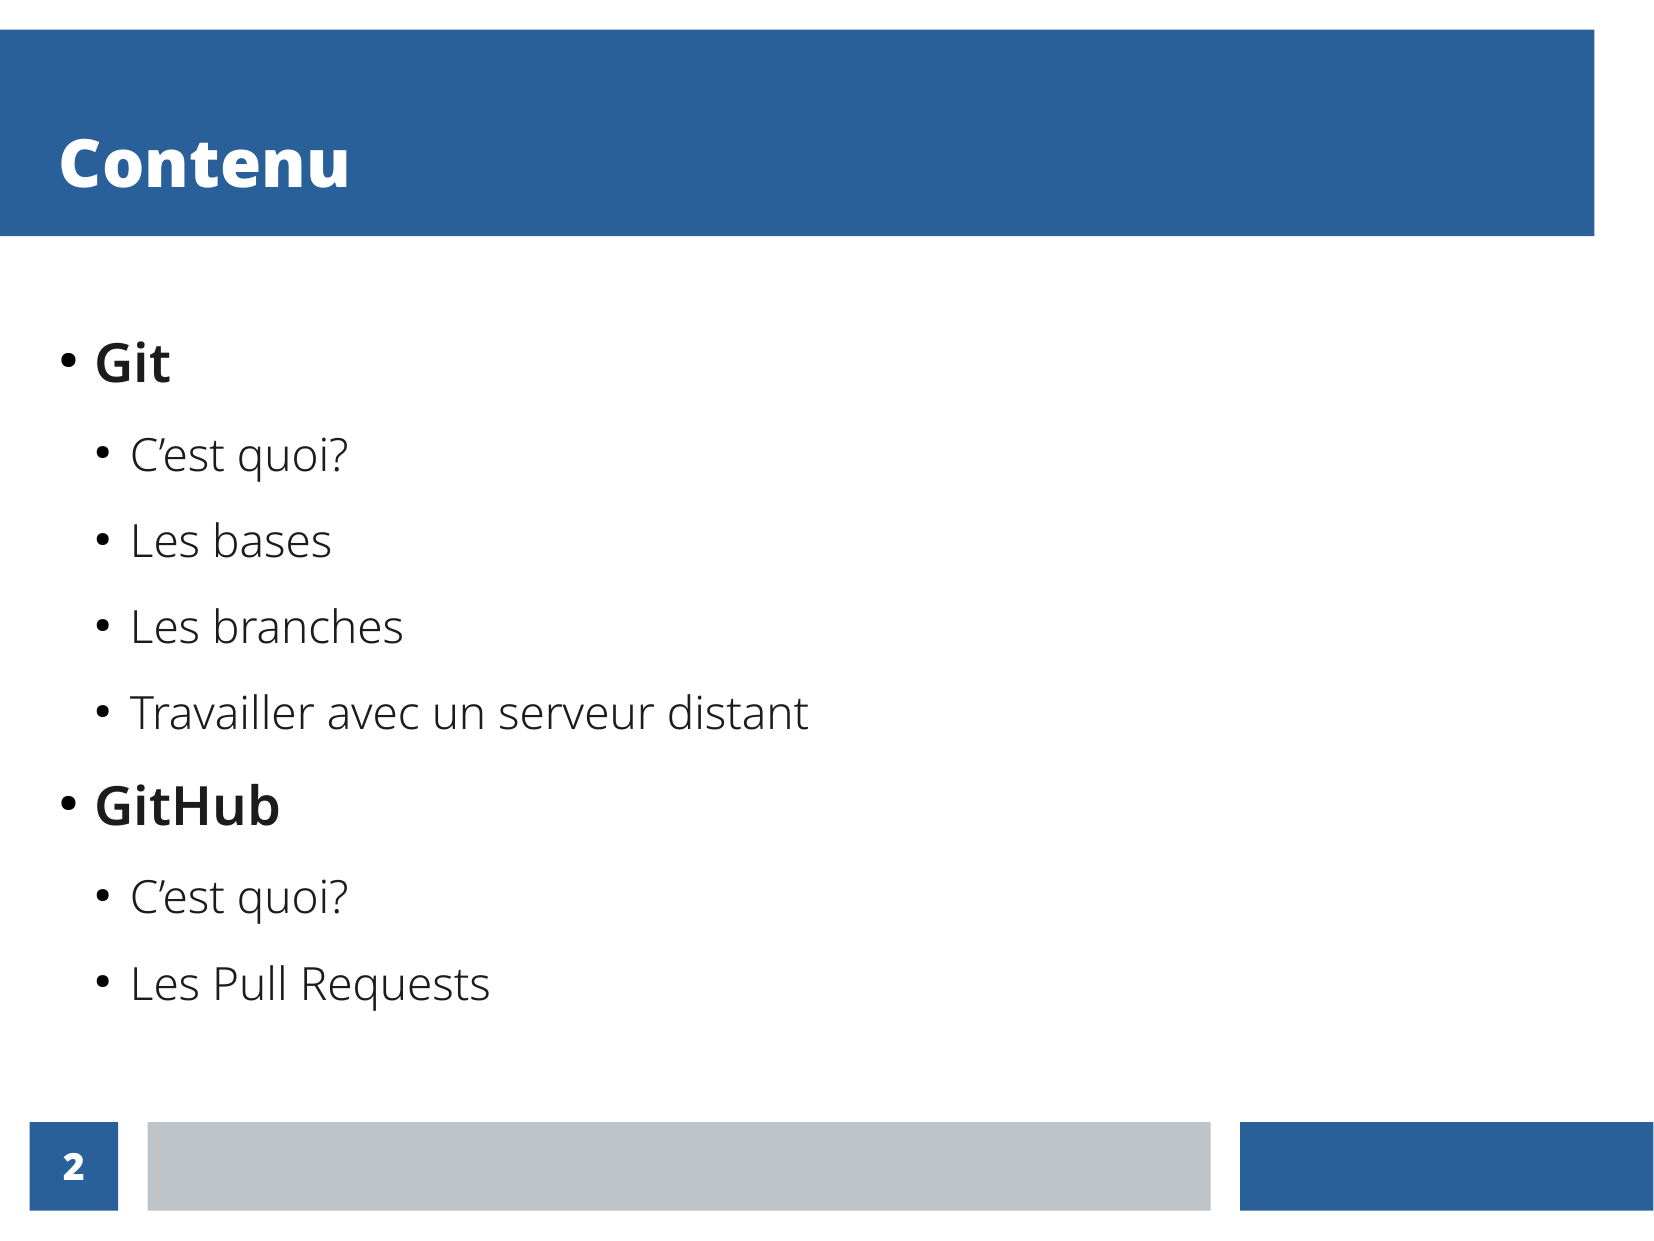

# Contenu
Git
C’est quoi?
Les bases
Les branches
Travailler avec un serveur distant
GitHub
C’est quoi?
Les Pull Requests
2